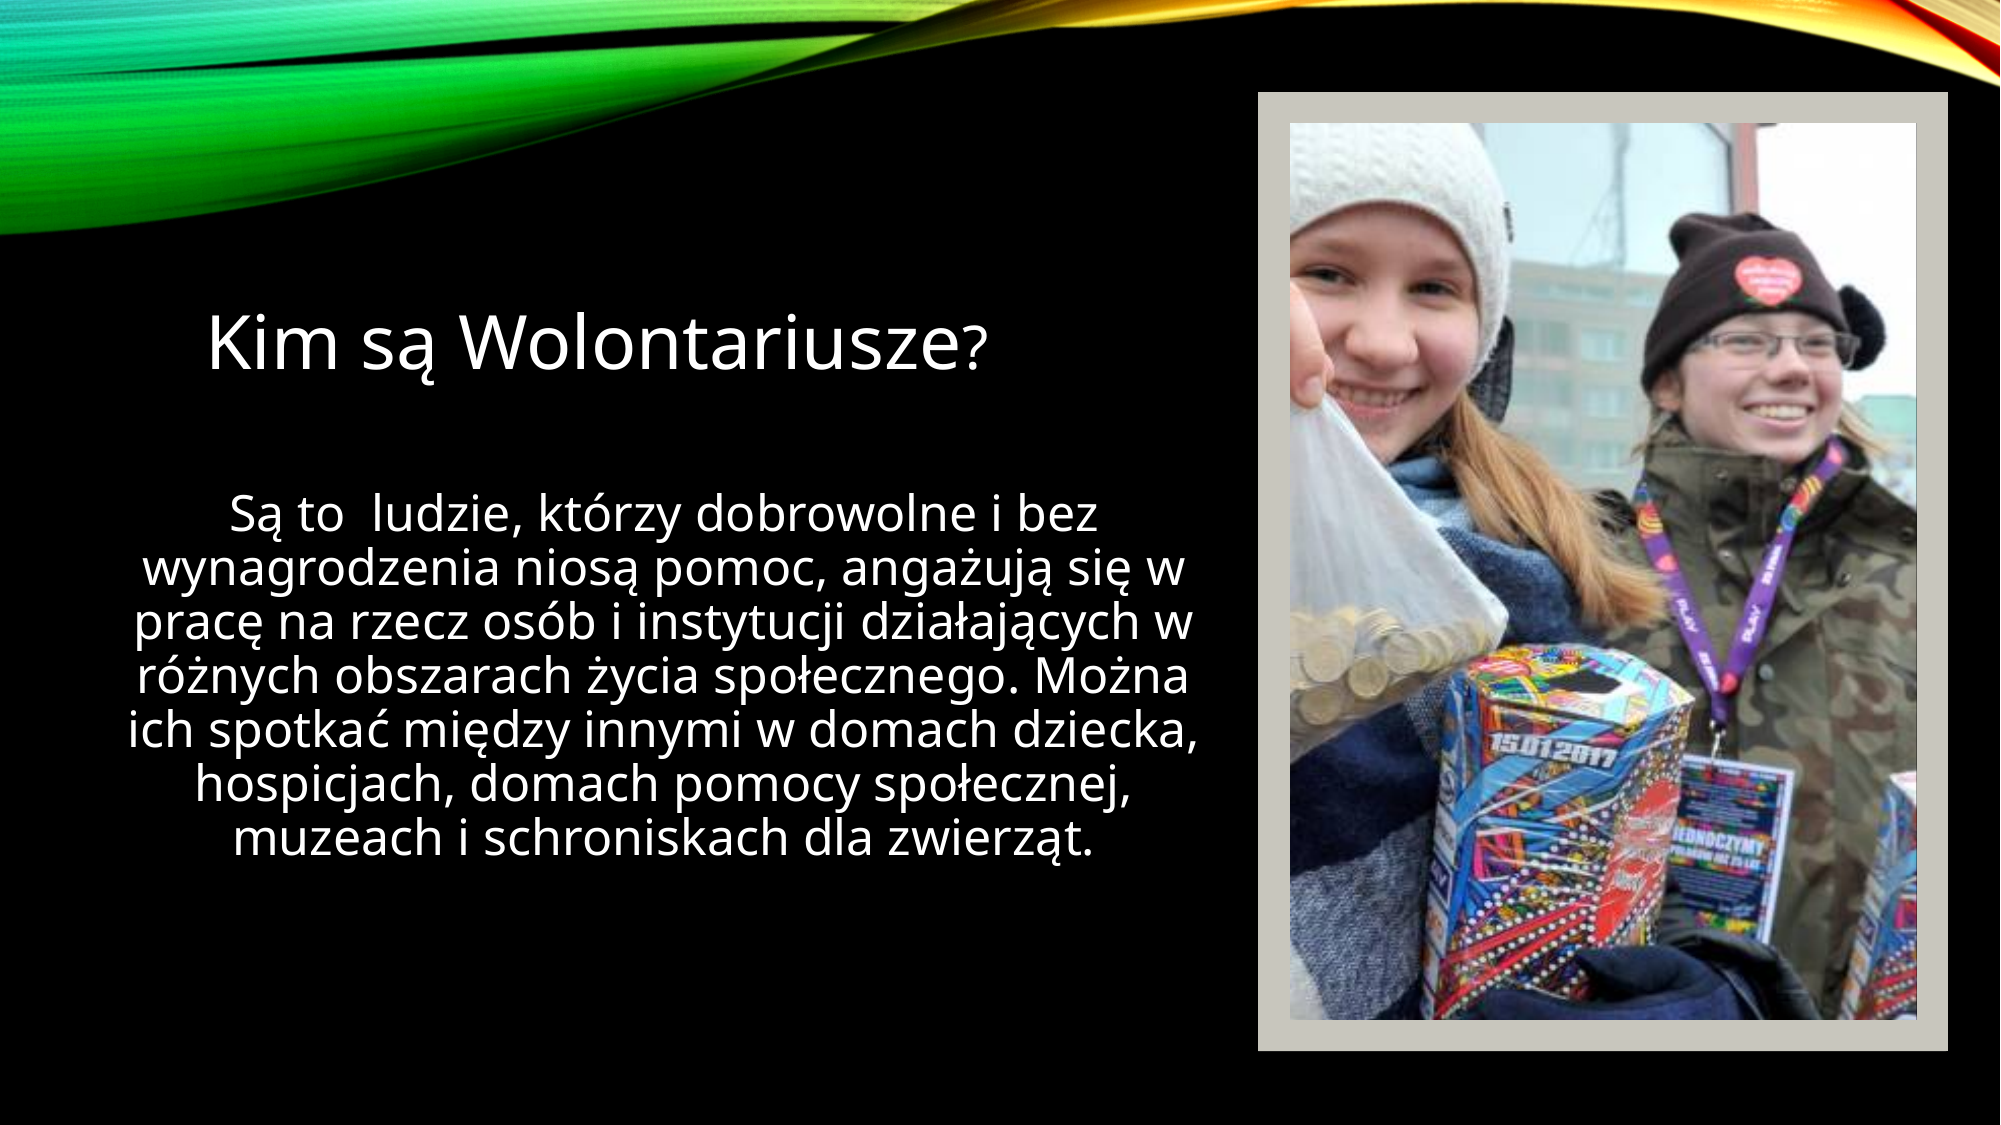

# Kim są Wolontariusze?
Są to ludzie, którzy dobrowolne i bez wynagrodzenia niosą pomoc, angażują się w pracę na rzecz osób i instytucji działających w różnych obszarach życia społecznego. Można ich spotkać między innymi w domach dziecka, hospicjach, domach pomocy społecznej, muzeach i schroniskach dla zwierząt.